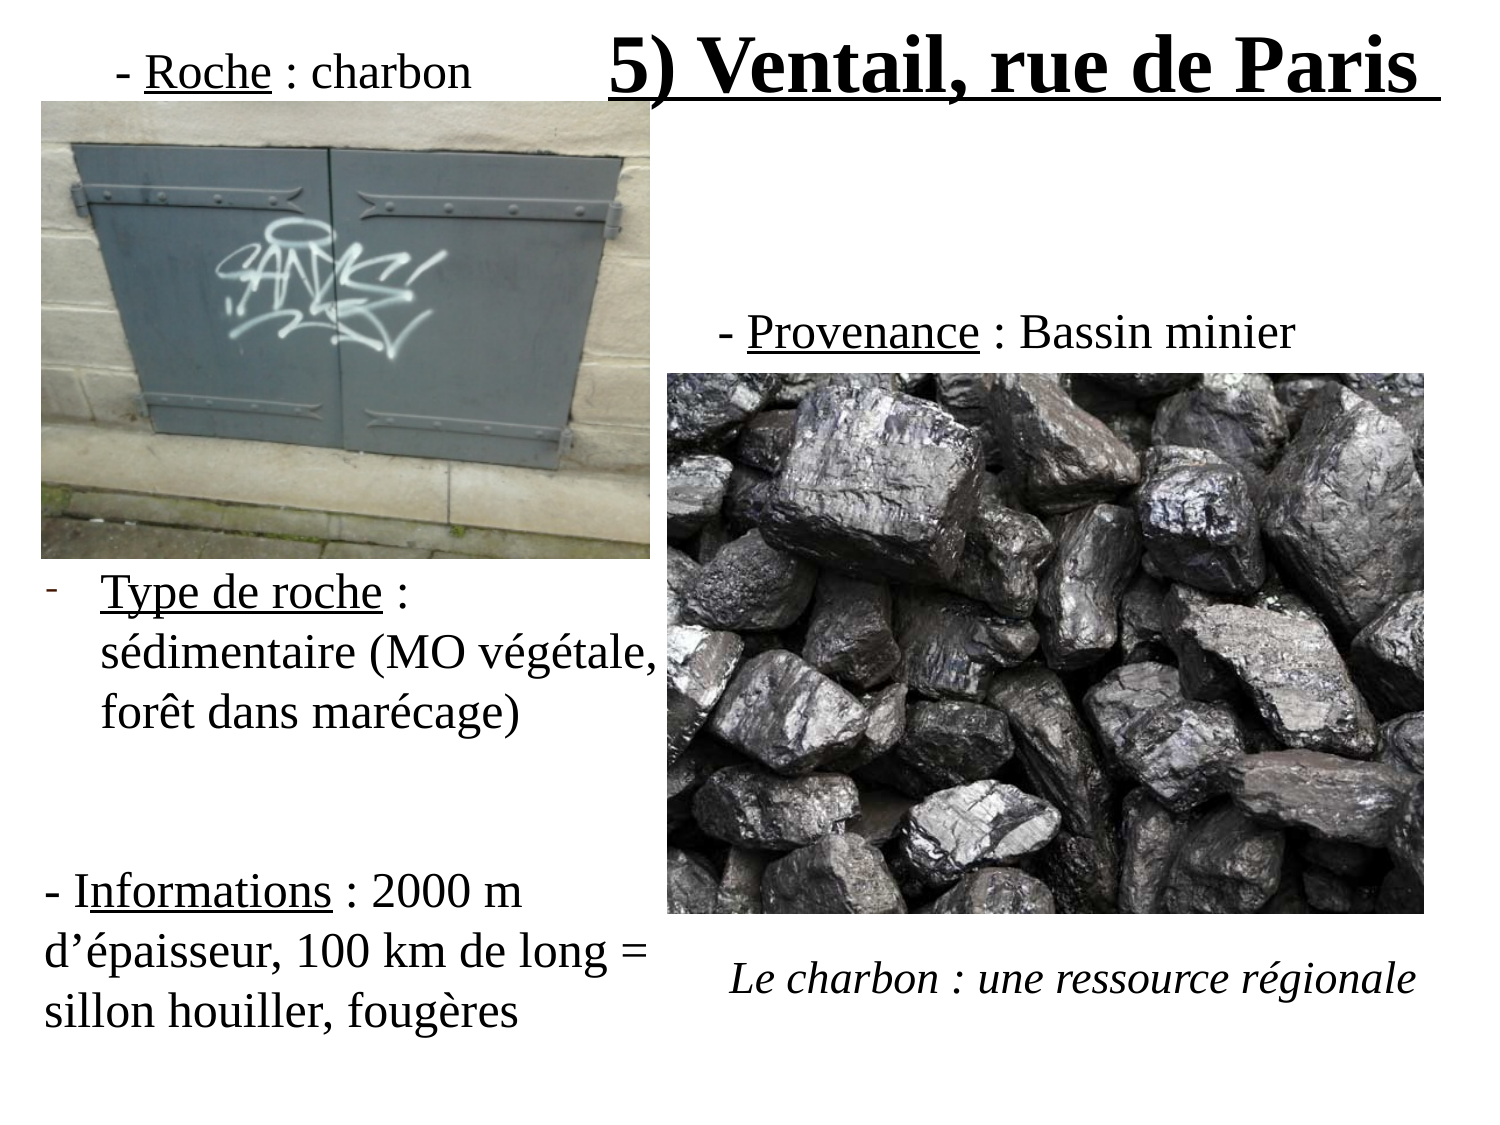

# 5) Ventail, rue de Paris
- Roche : charbon
- Provenance : Bassin minier
Type de roche : sédimentaire (MO végétale, forêt dans marécage)
- Informations : 2000 m d’épaisseur, 100 km de long = sillon houiller, fougères
Le charbon : une ressource régionale